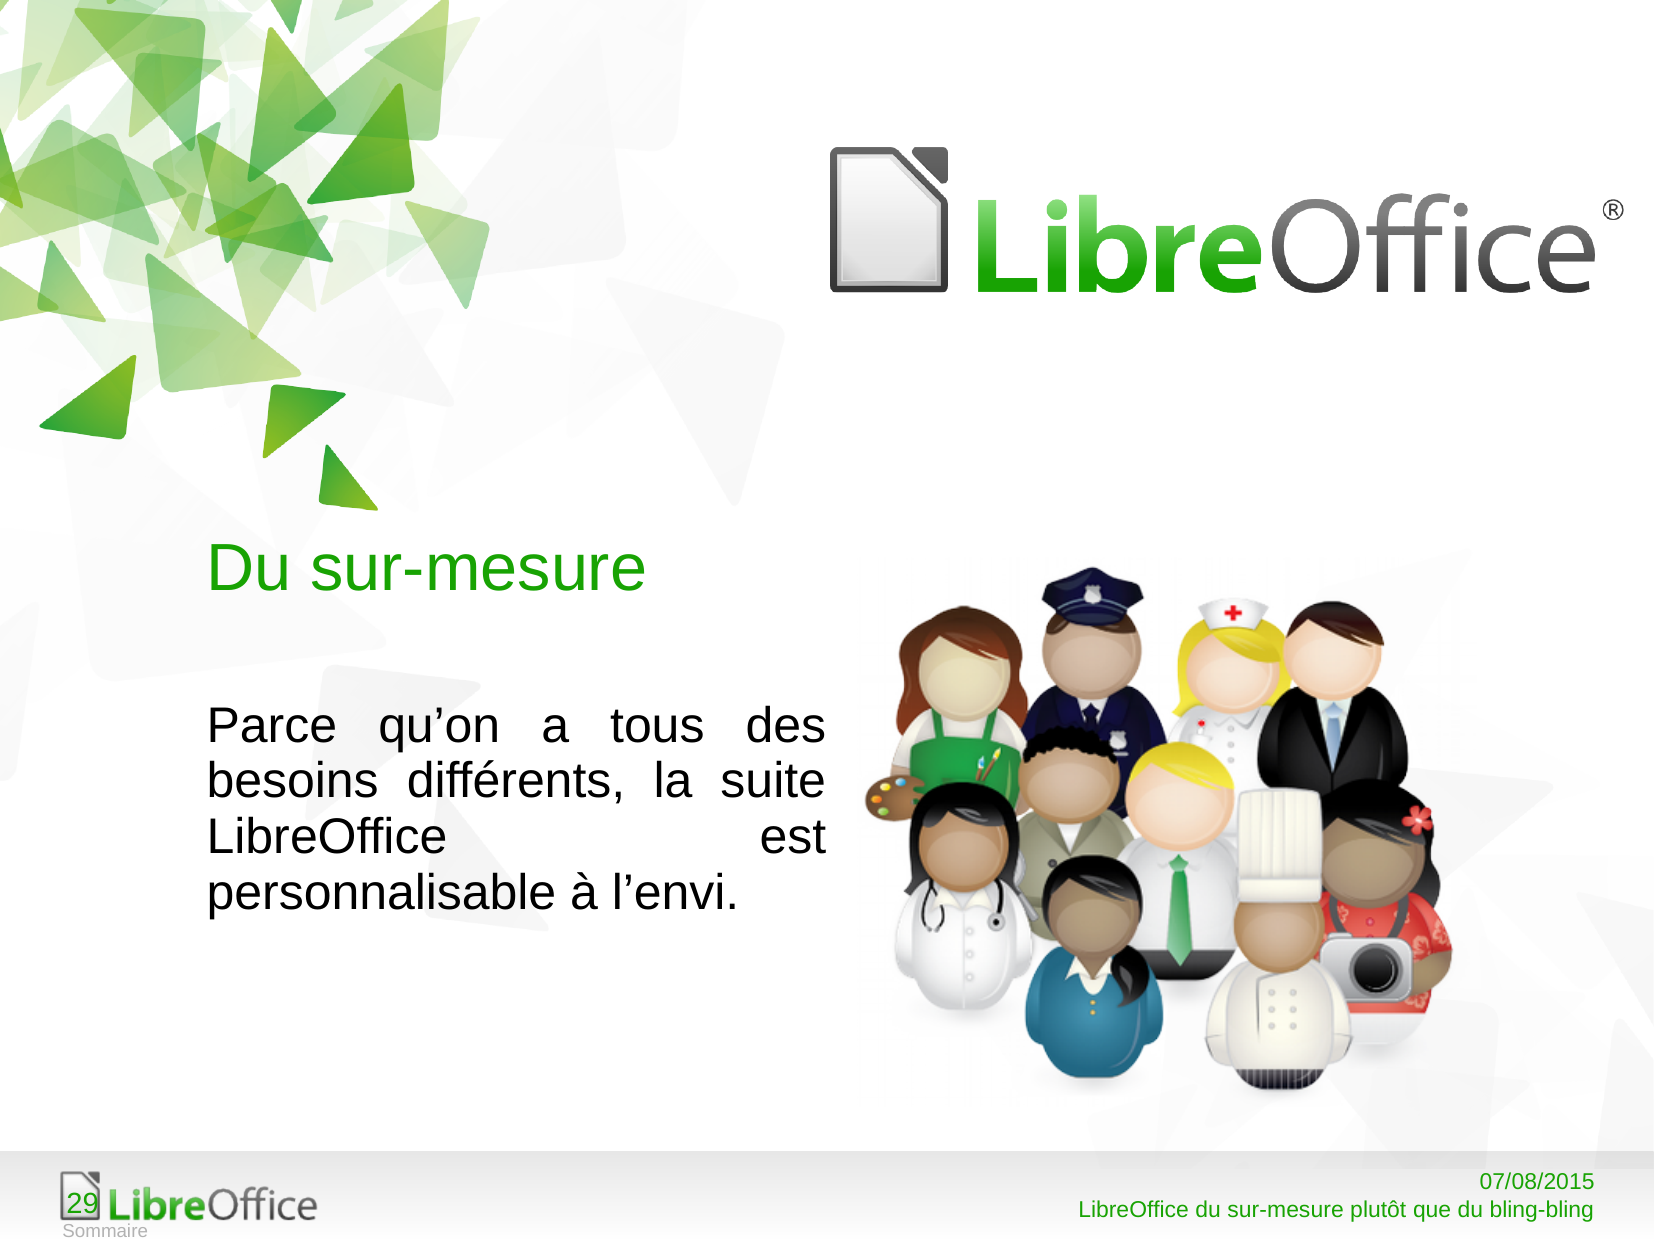

# Du sur-mesure
Parce qu’on a tous des besoins différents, la suite LibreOffice est personnalisable à l’envi.
07/08/2015
29
LibreOffice du sur-mesure plutôt que du bling-bling